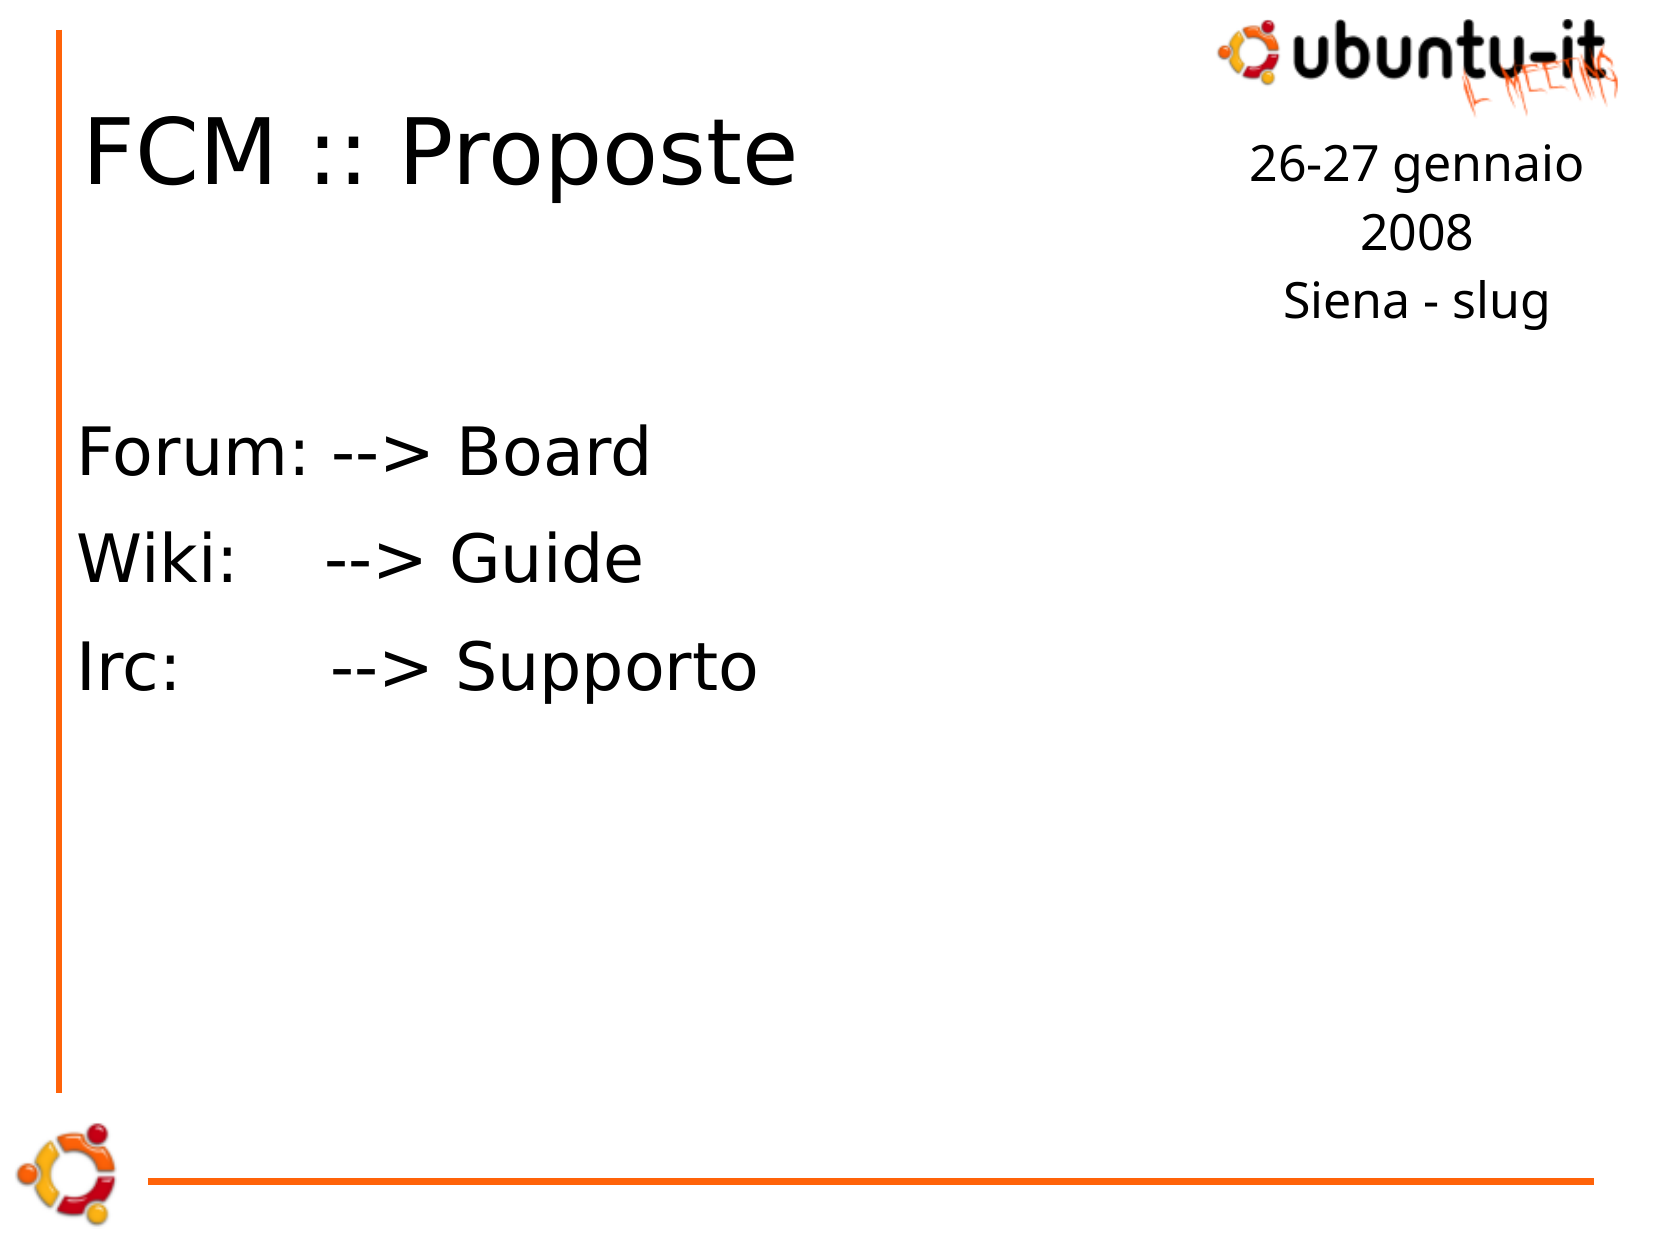

# FCM :: Proposte
Forum: --> Board
Wiki: --> Guide
Irc: --> Supporto